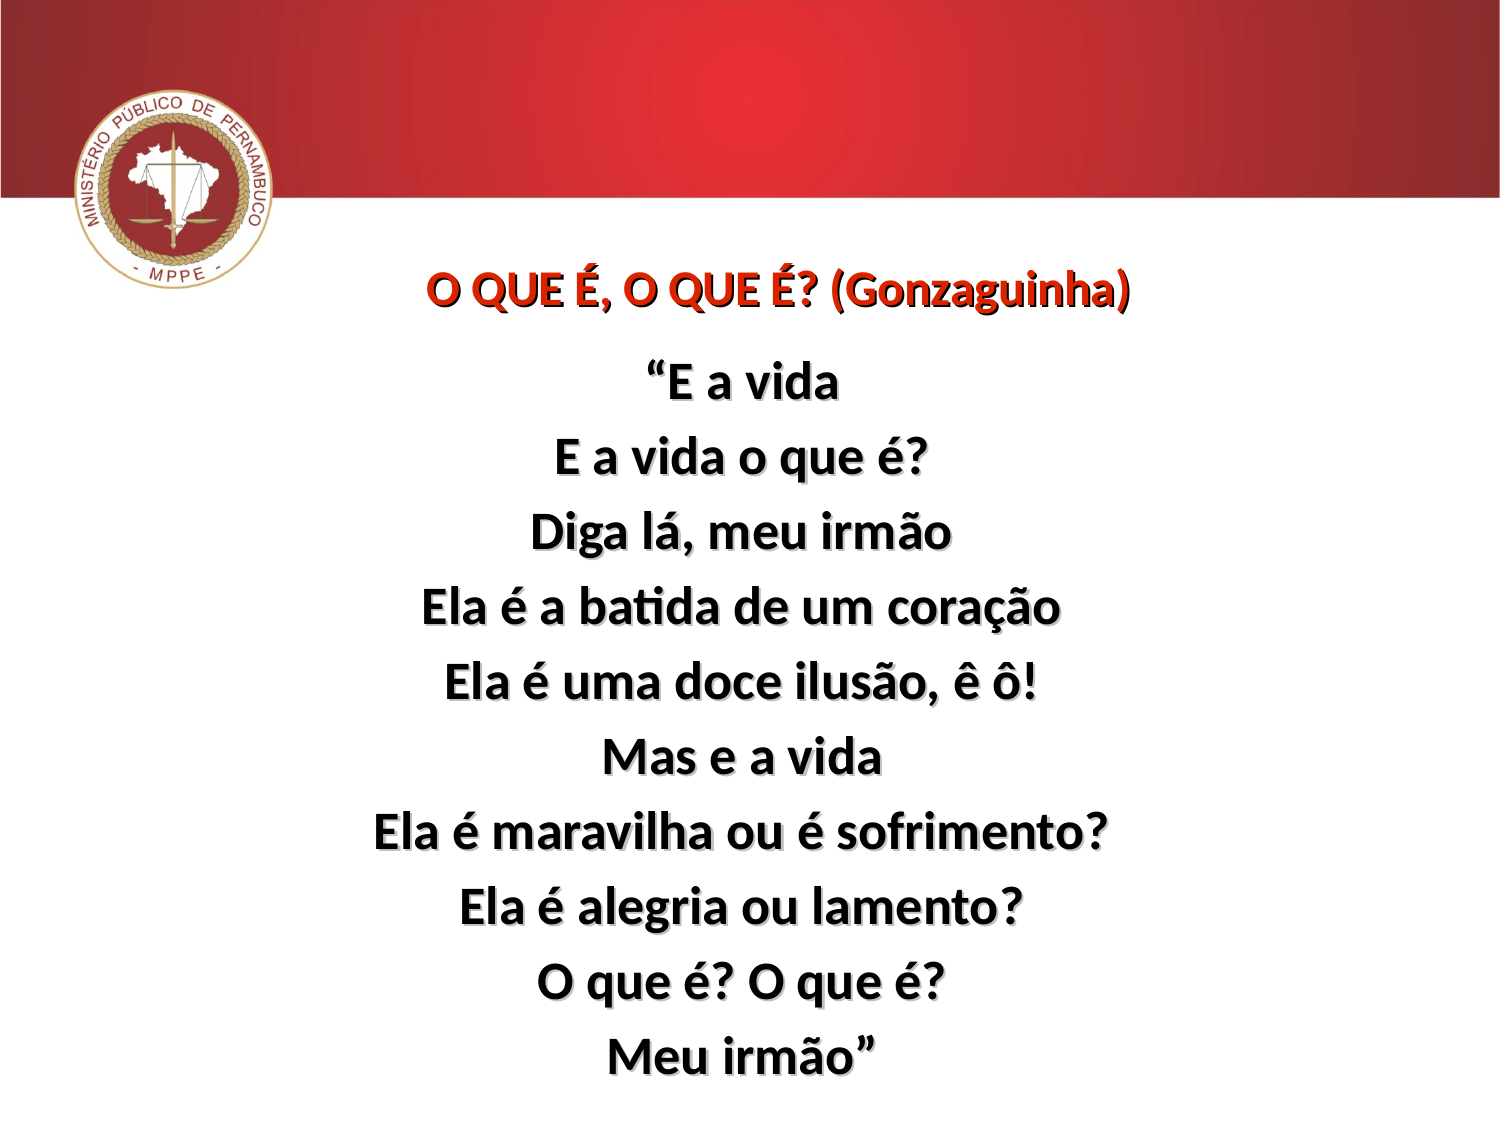

# O QUE É, O QUE É? (Gonzaguinha)
“E a vida
E a vida o que é?
Diga lá, meu irmão
Ela é a batida de um coração
Ela é uma doce ilusão, ê ô!
Mas e a vida
Ela é maravilha ou é sofrimento?
Ela é alegria ou lamento?
O que é? O que é?
Meu irmão”